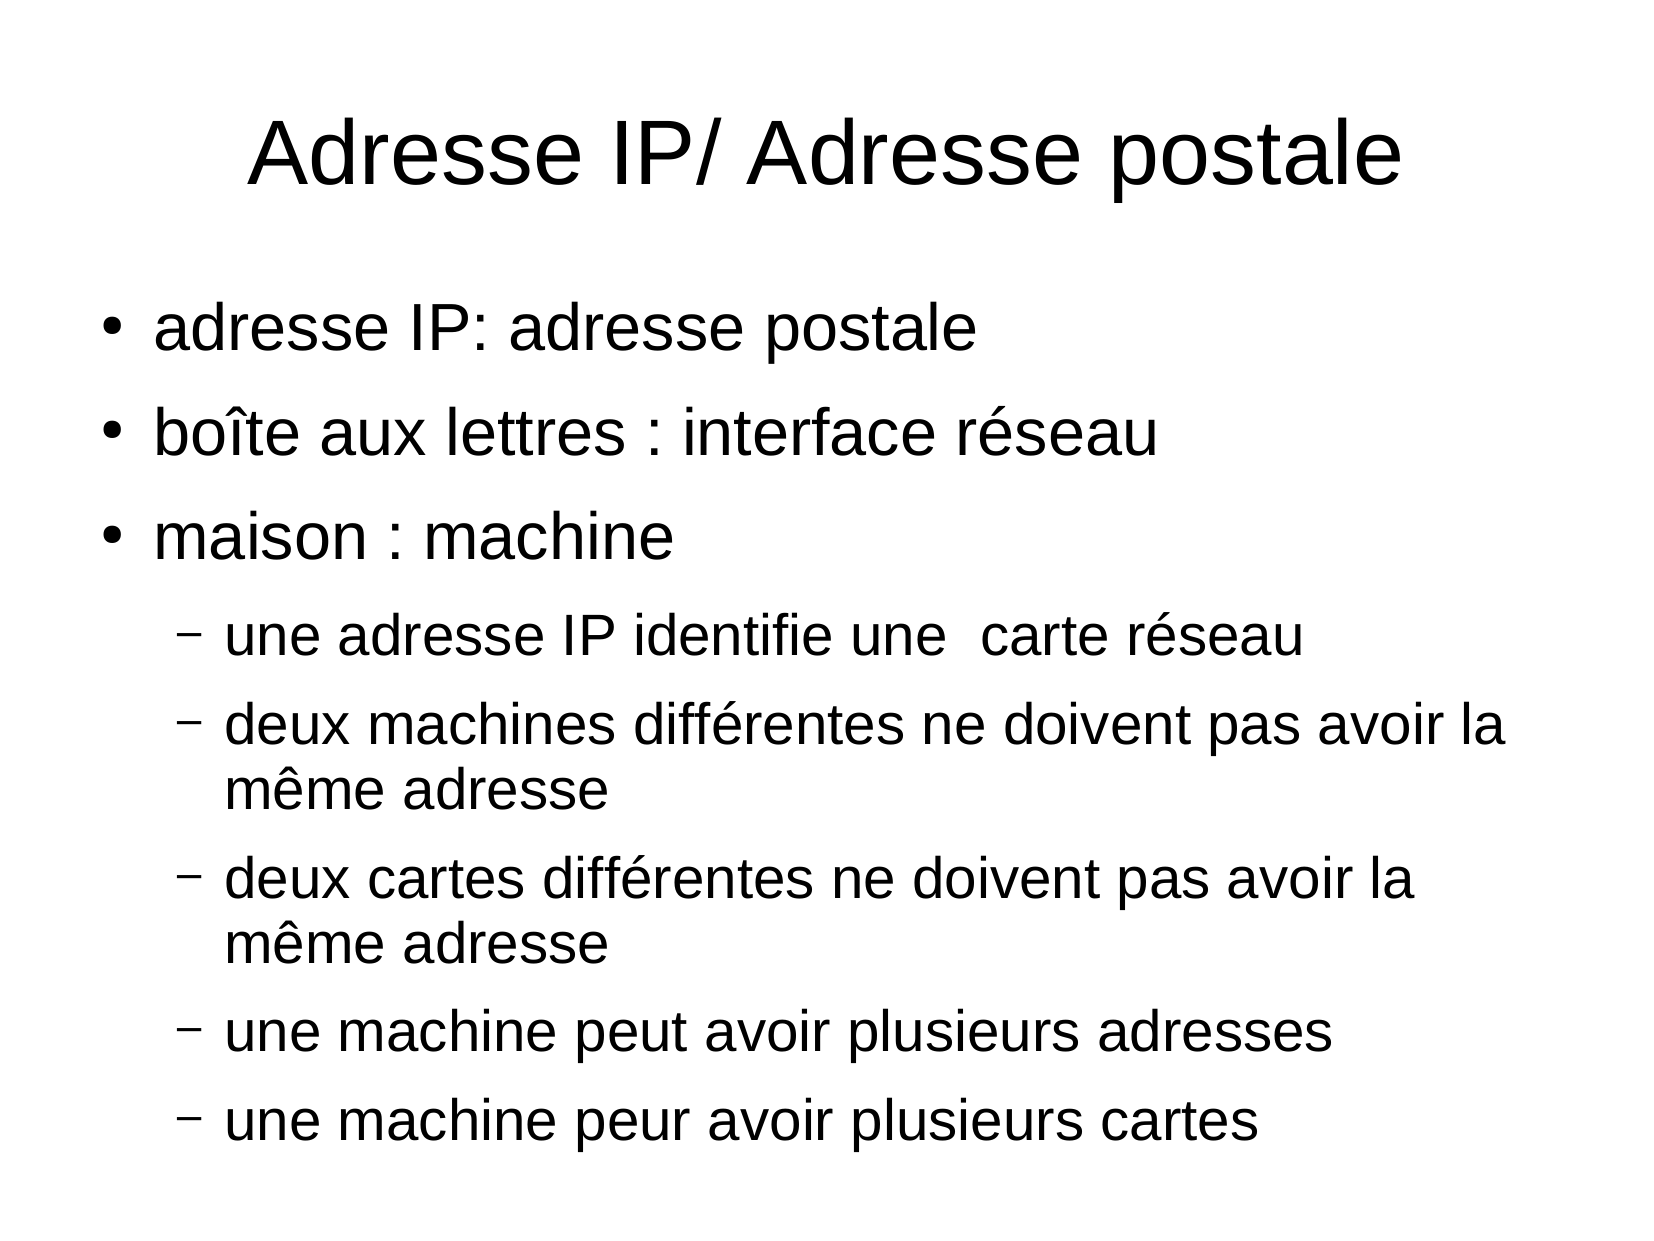

# Adresse IP/ Adresse postale
adresse IP: adresse postale
boîte aux lettres : interface réseau
maison : machine
une adresse IP identifie une carte réseau
deux machines différentes ne doivent pas avoir la même adresse
deux cartes différentes ne doivent pas avoir la même adresse
une machine peut avoir plusieurs adresses
une machine peur avoir plusieurs cartes